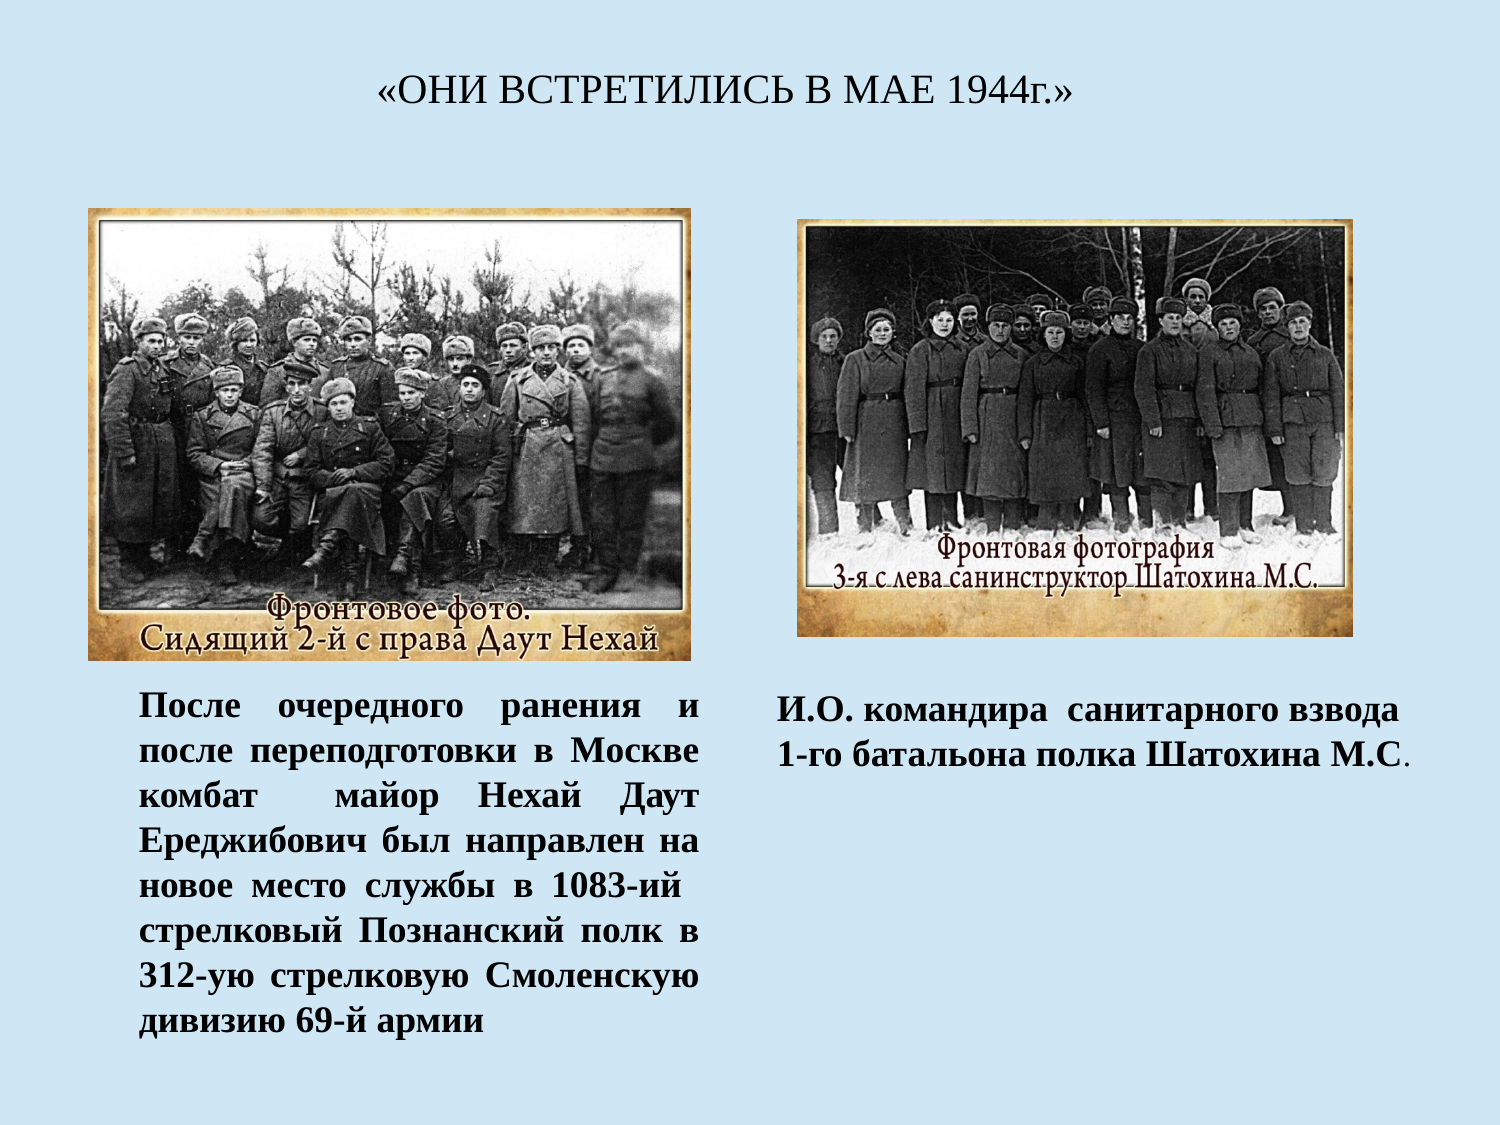

# «ОНИ ВСТРЕТИЛИСЬ В МАЕ 1944г.»
После очередного ранения и после переподготовки в Москве комбат майор Нехай Даут Ереджибович был направлен на новое место службы в 1083-ий стрелковый Познанский полк в 312-ую стрелковую Смоленскую дивизию 69-й армии
И.О. командира санитарного взвода
1-го батальона полка Шатохина М.С.